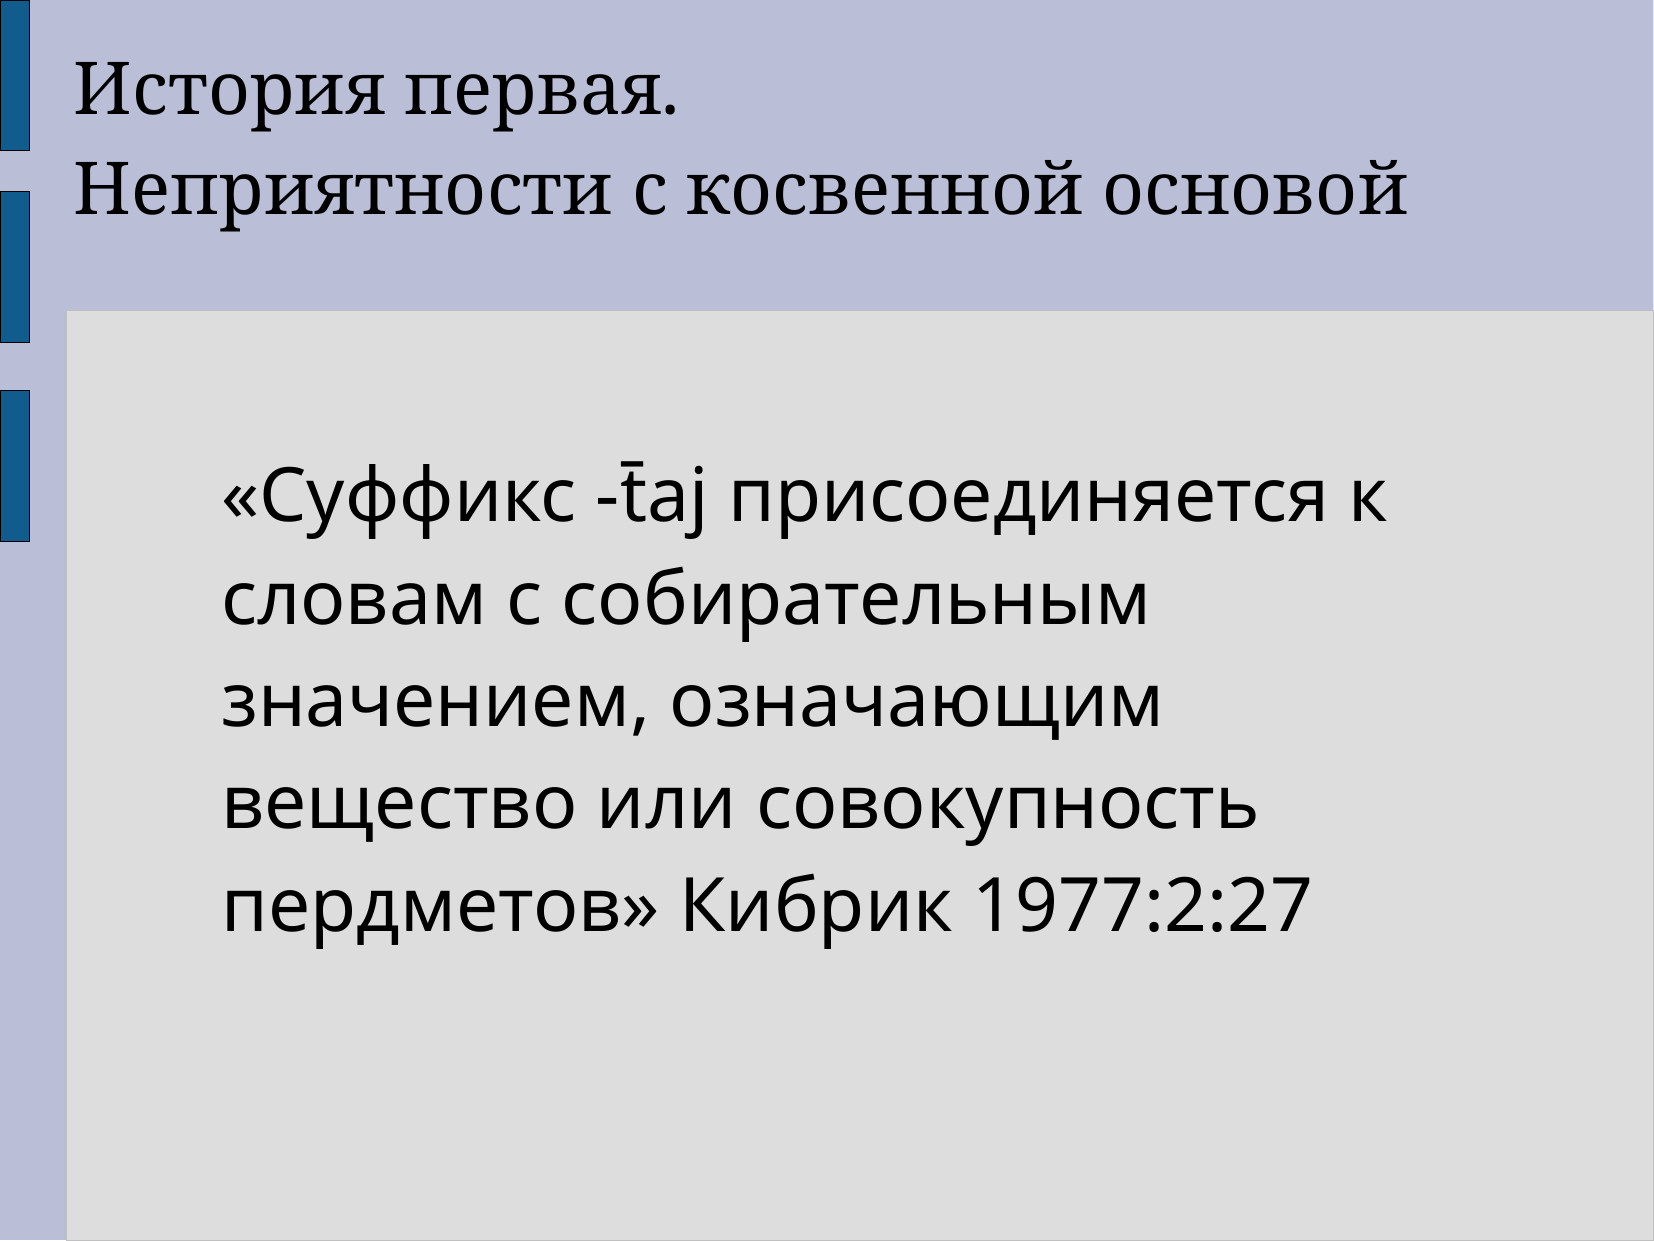

История первая.
Неприятности с косвенной основой
«Суффикс -t̄aj присоединяется к словам с собирательным значением, означающим вещество или совокупность пердметов» Кибрик 1977:2:27